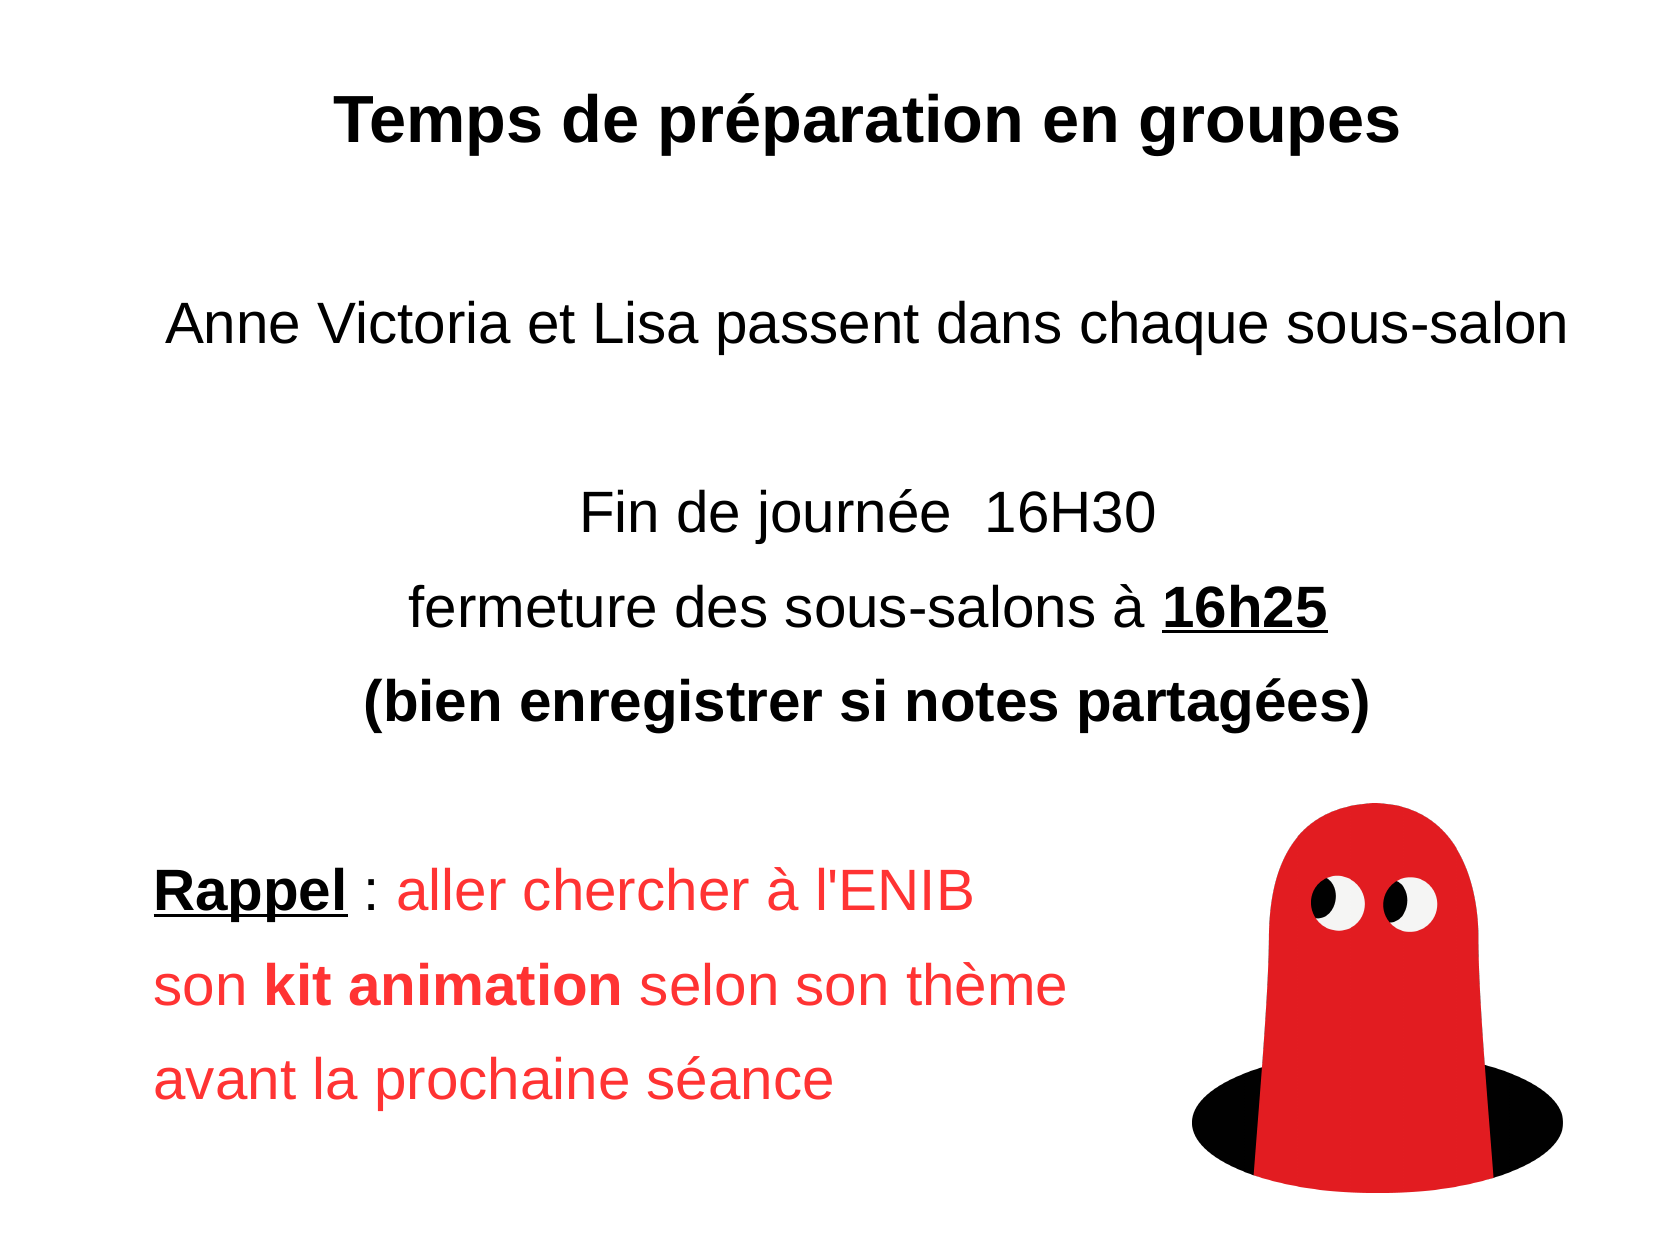

# Temps de préparation en groupes
Anne Victoria et Lisa passent dans chaque sous-salon
Fin de journée 16H30
fermeture des sous-salons à 16h25
(bien enregistrer si notes partagées)
Rappel : aller chercher à l'ENIB
son kit animation selon son thème
avant la prochaine séance